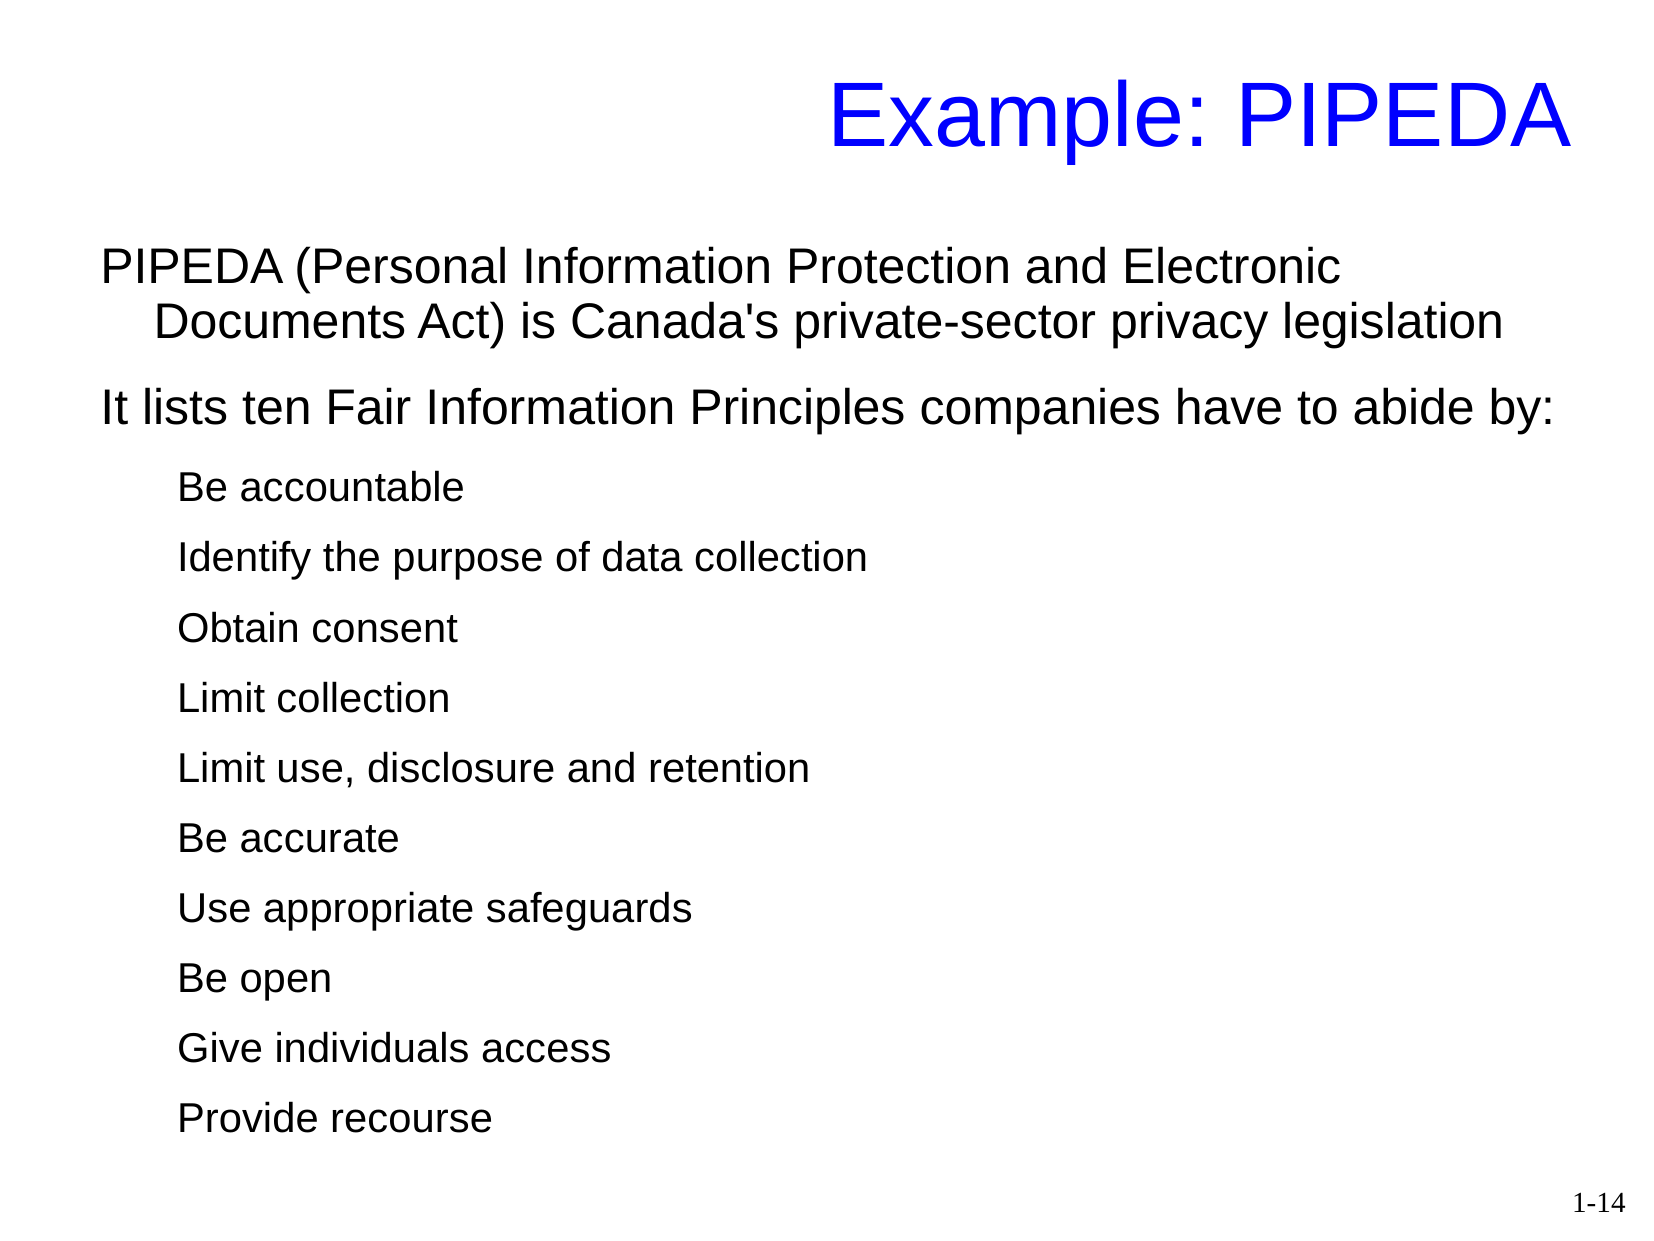

# Example: PIPEDA
PIPEDA (Personal Information Protection and Electronic Documents Act) is Canada's private-sector privacy legislation
It lists ten Fair Information Principles companies have to abide by:
Be accountable
Identify the purpose of data collection
Obtain consent
Limit collection
Limit use, disclosure and retention
Be accurate
Use appropriate safeguards
Be open
Give individuals access
Provide recourse